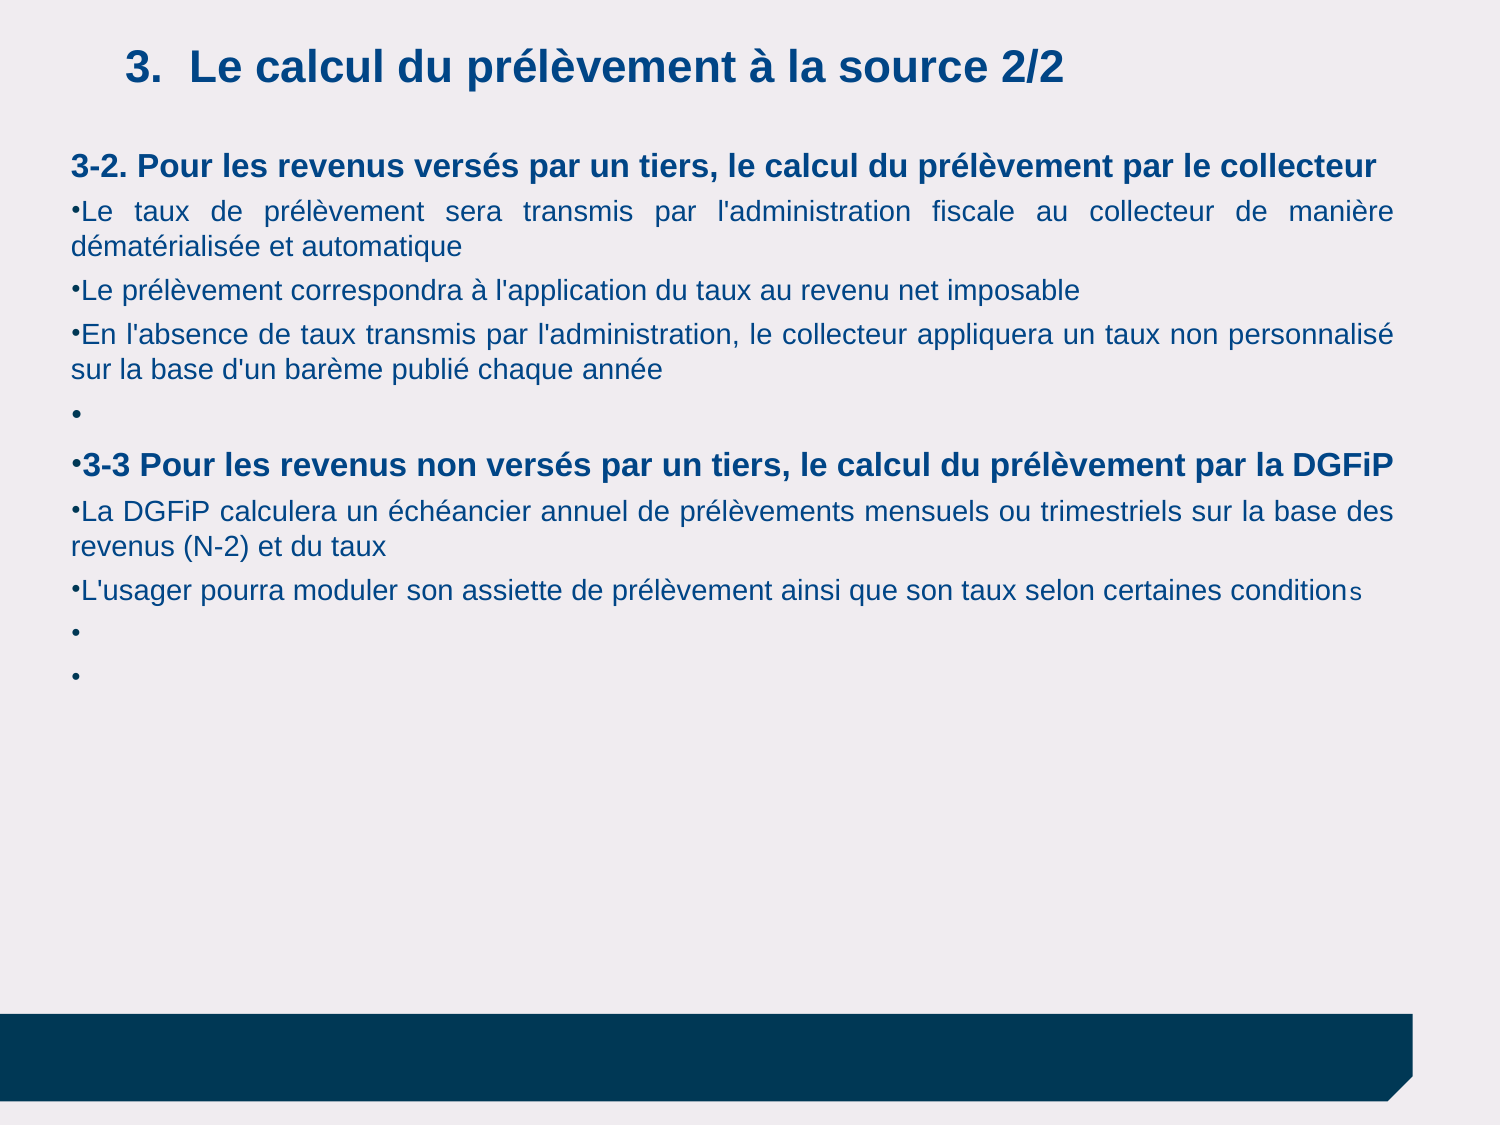

# 3. Le calcul du prélèvement à la source 2/2
3-2. Pour les revenus versés par un tiers, le calcul du prélèvement par le collecteur
Le taux de prélèvement sera transmis par l'administration fiscale au collecteur de manière dématérialisée et automatique
Le prélèvement correspondra à l'application du taux au revenu net imposable
En l'absence de taux transmis par l'administration, le collecteur appliquera un taux non personnalisé sur la base d'un barème publié chaque année
3-3 Pour les revenus non versés par un tiers, le calcul du prélèvement par la DGFiP
La DGFiP calculera un échéancier annuel de prélèvements mensuels ou trimestriels sur la base des revenus (N-2) et du taux
L'usager pourra moduler son assiette de prélèvement ainsi que son taux selon certaines conditions